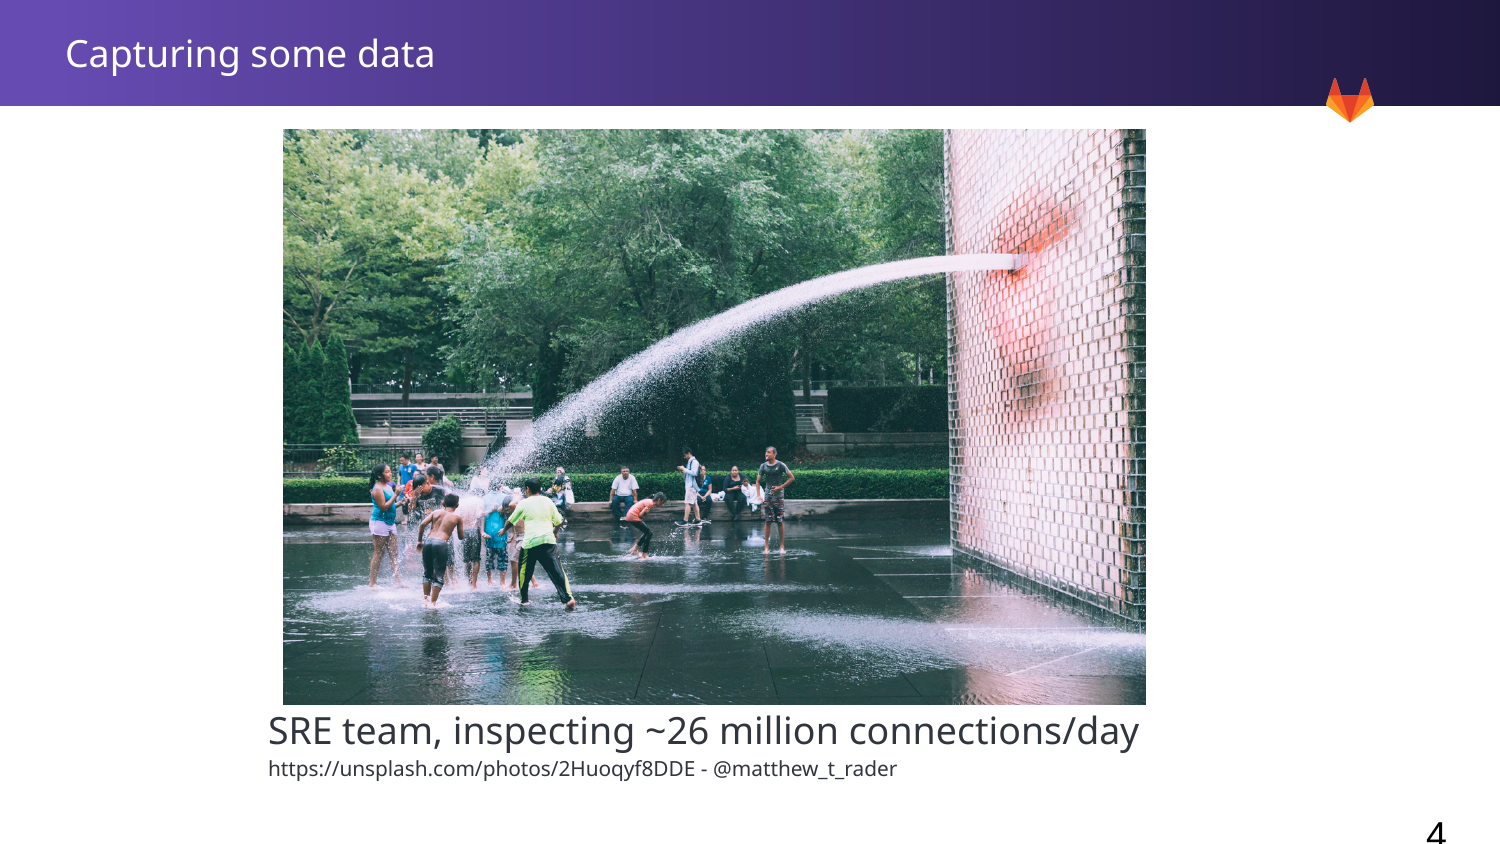

# Capturing some data
SRE team, inspecting ~26 million connections/day
https://unsplash.com/photos/2Huoqyf8DDE - @matthew_t_rader